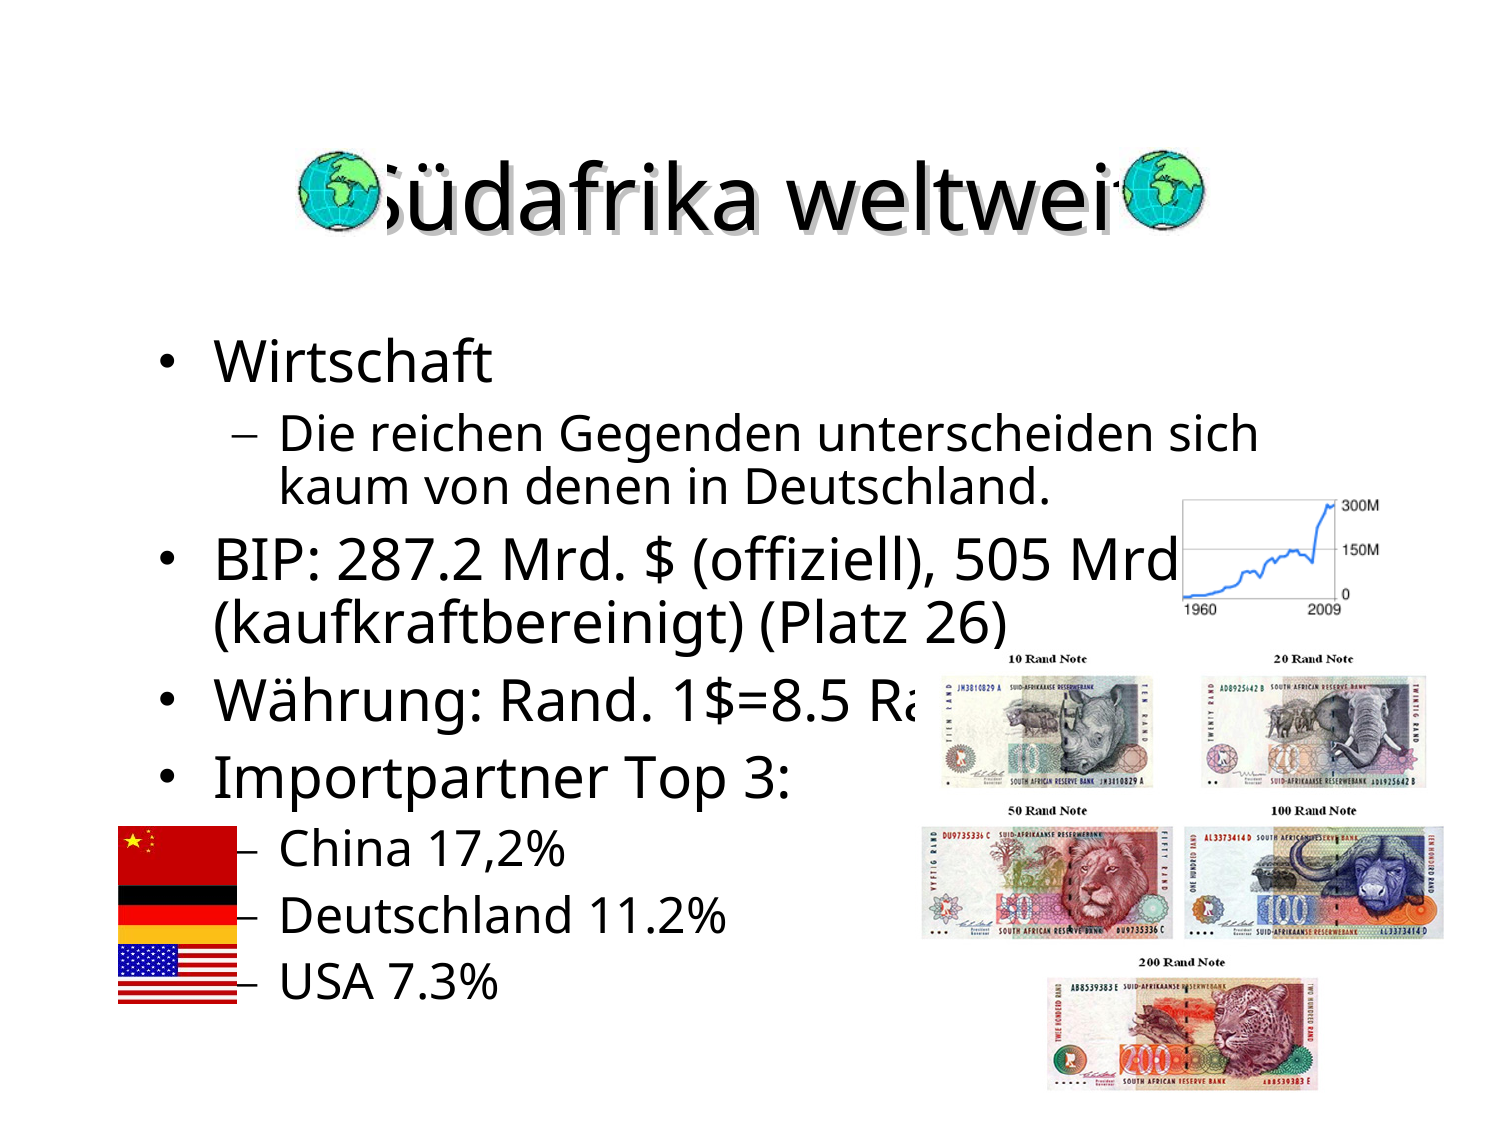

# Südafrika weltweit
Wirtschaft
Die reichen Gegenden unterscheiden sich kaum von denen in Deutschland.
BIP: 287.2 Mrd. $ (offiziell), 505 Mrd.$ (kaufkraftbereinigt) (Platz 26)
Währung: Rand. 1$=8.5 Rand.
Importpartner Top 3:
China 17,2%
Deutschland 11.2%
USA 7.3%